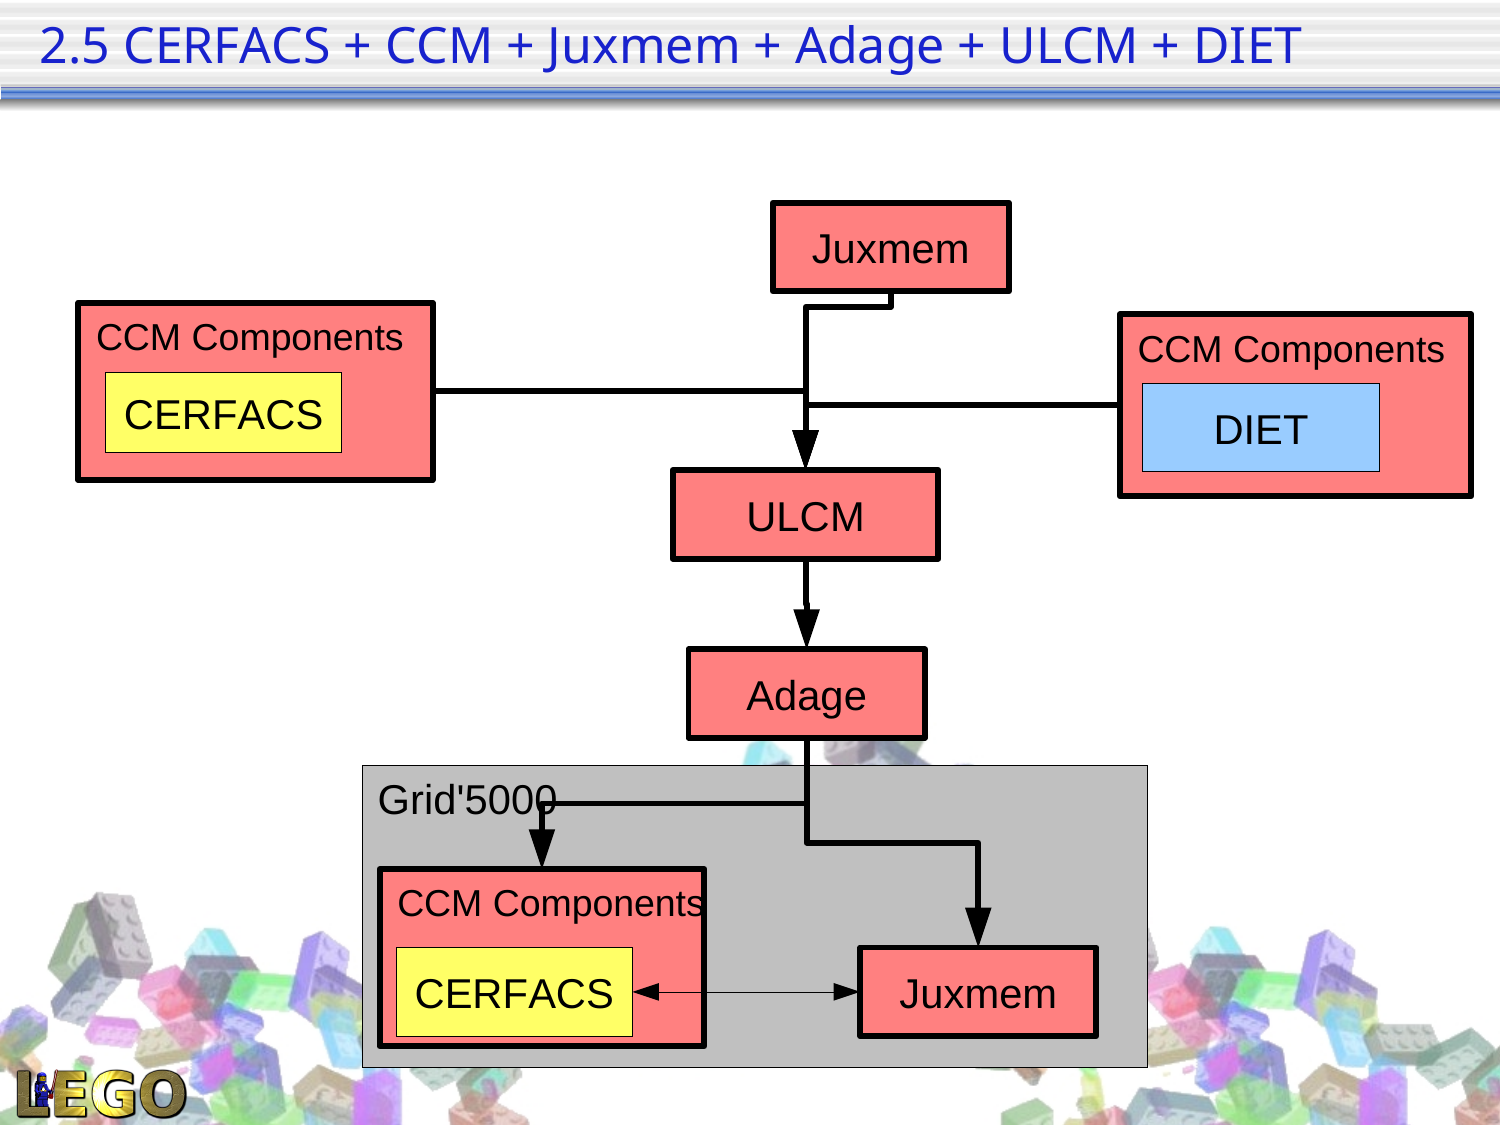

# 2.5 CERFACS + CCM + Juxmem + Adage + ULCM + DIET
Juxmem
CCM Components
CCM Components
CERFACS
DIET
ULCM
Adage
Grid'5000
CCM Components
Juxmem
CERFACS